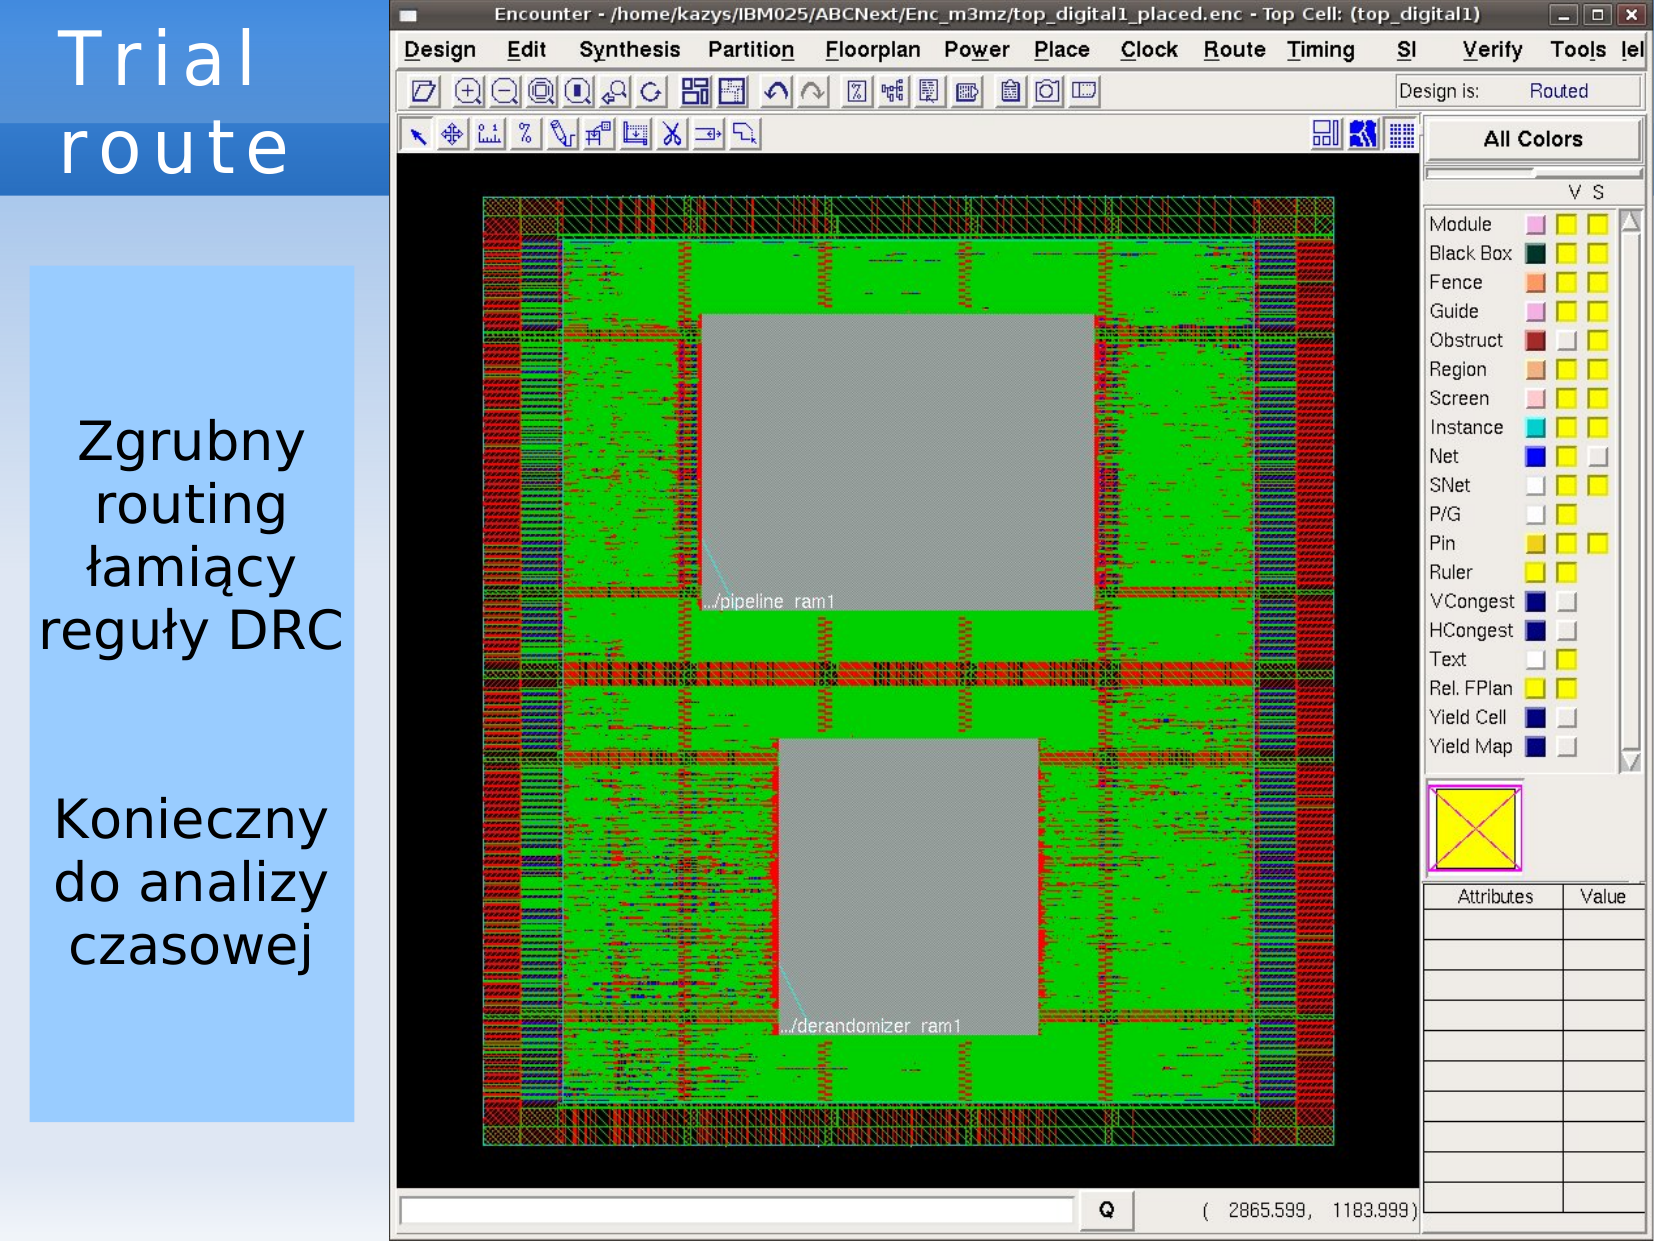

# Trial route
Zgrubny
routing
łamiący
reguły DRC
Konieczny
do analizy
czasowej